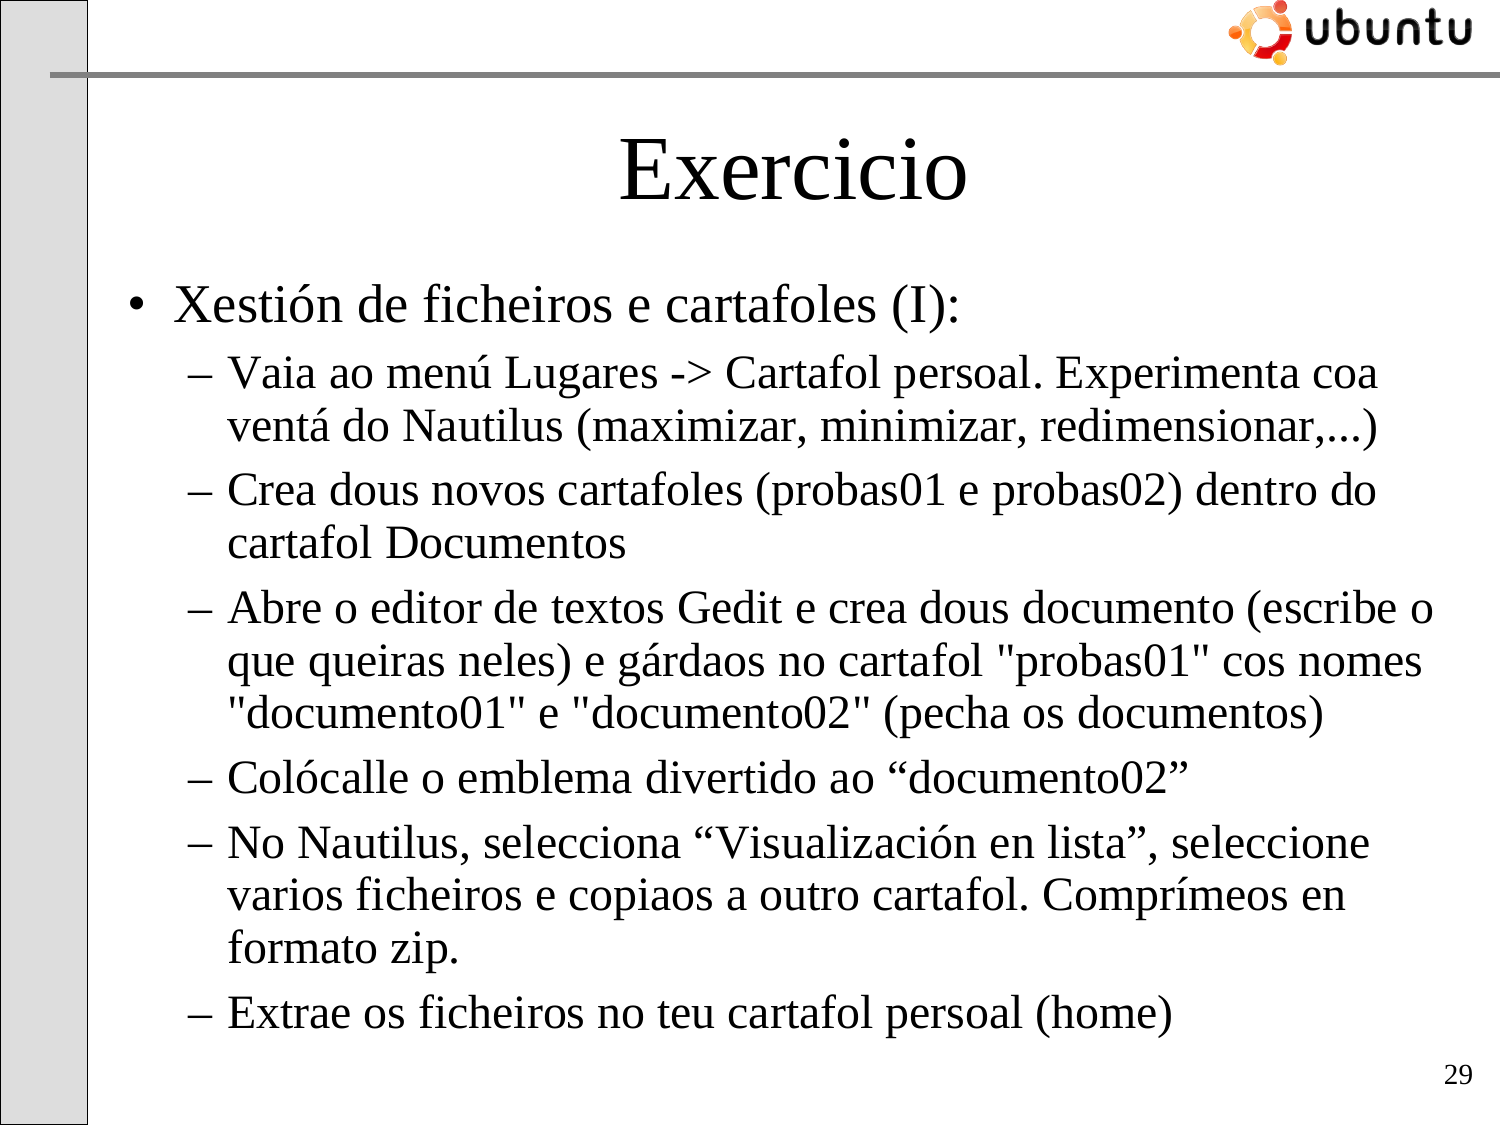

# Exercicio
Xestión de ficheiros e cartafoles (I):
Vaia ao menú Lugares -> Cartafol persoal. Experimenta coa ventá do Nautilus (maximizar, minimizar, redimensionar,...)
Crea dous novos cartafoles (probas01 e probas02) dentro do cartafol Documentos
Abre o editor de textos Gedit e crea dous documento (escribe o que queiras neles) e gárdaos no cartafol "probas01" cos nomes "documento01" e "documento02" (pecha os documentos)
Colócalle o emblema divertido ao “documento02”
No Nautilus, selecciona “Visualización en lista”, seleccione varios ficheiros e copiaos a outro cartafol. Comprímeos en formato zip.
Extrae os ficheiros no teu cartafol persoal (home)
29